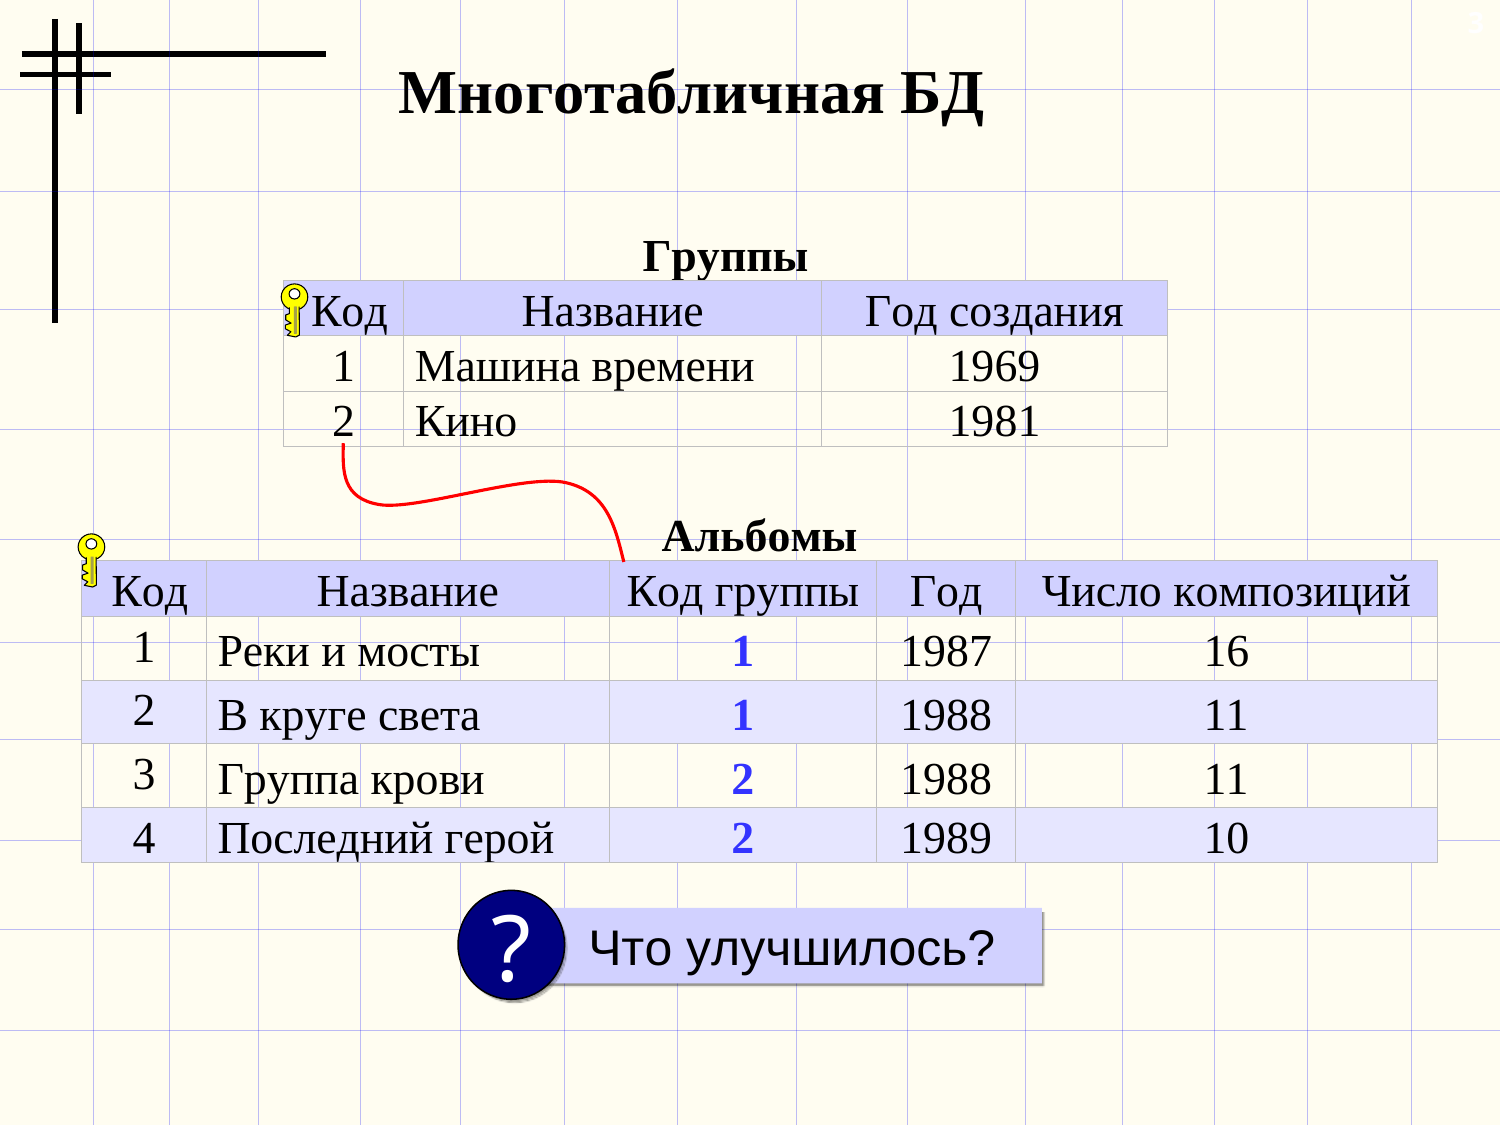

# Многотабличная БД
| Группы | | |
| --- | --- | --- |
| Код | Название | Год создания |
| 1 | Машина времени | 1969 |
| 2 | Кино | 1981 |
| Альбомы | | | | |
| --- | --- | --- | --- | --- |
| Код | Название | Код группы | Год | Число композиций |
| 1 | Реки и мосты | 1 | 1987 | 16 |
| 2 | В круге света | 1 | 1988 | 11 |
| 3 | Группа крови | 2 | 1988 | 11 |
| 4 | Последний герой | 2 | 1989 | 10 |
?
 Что улучшилось?